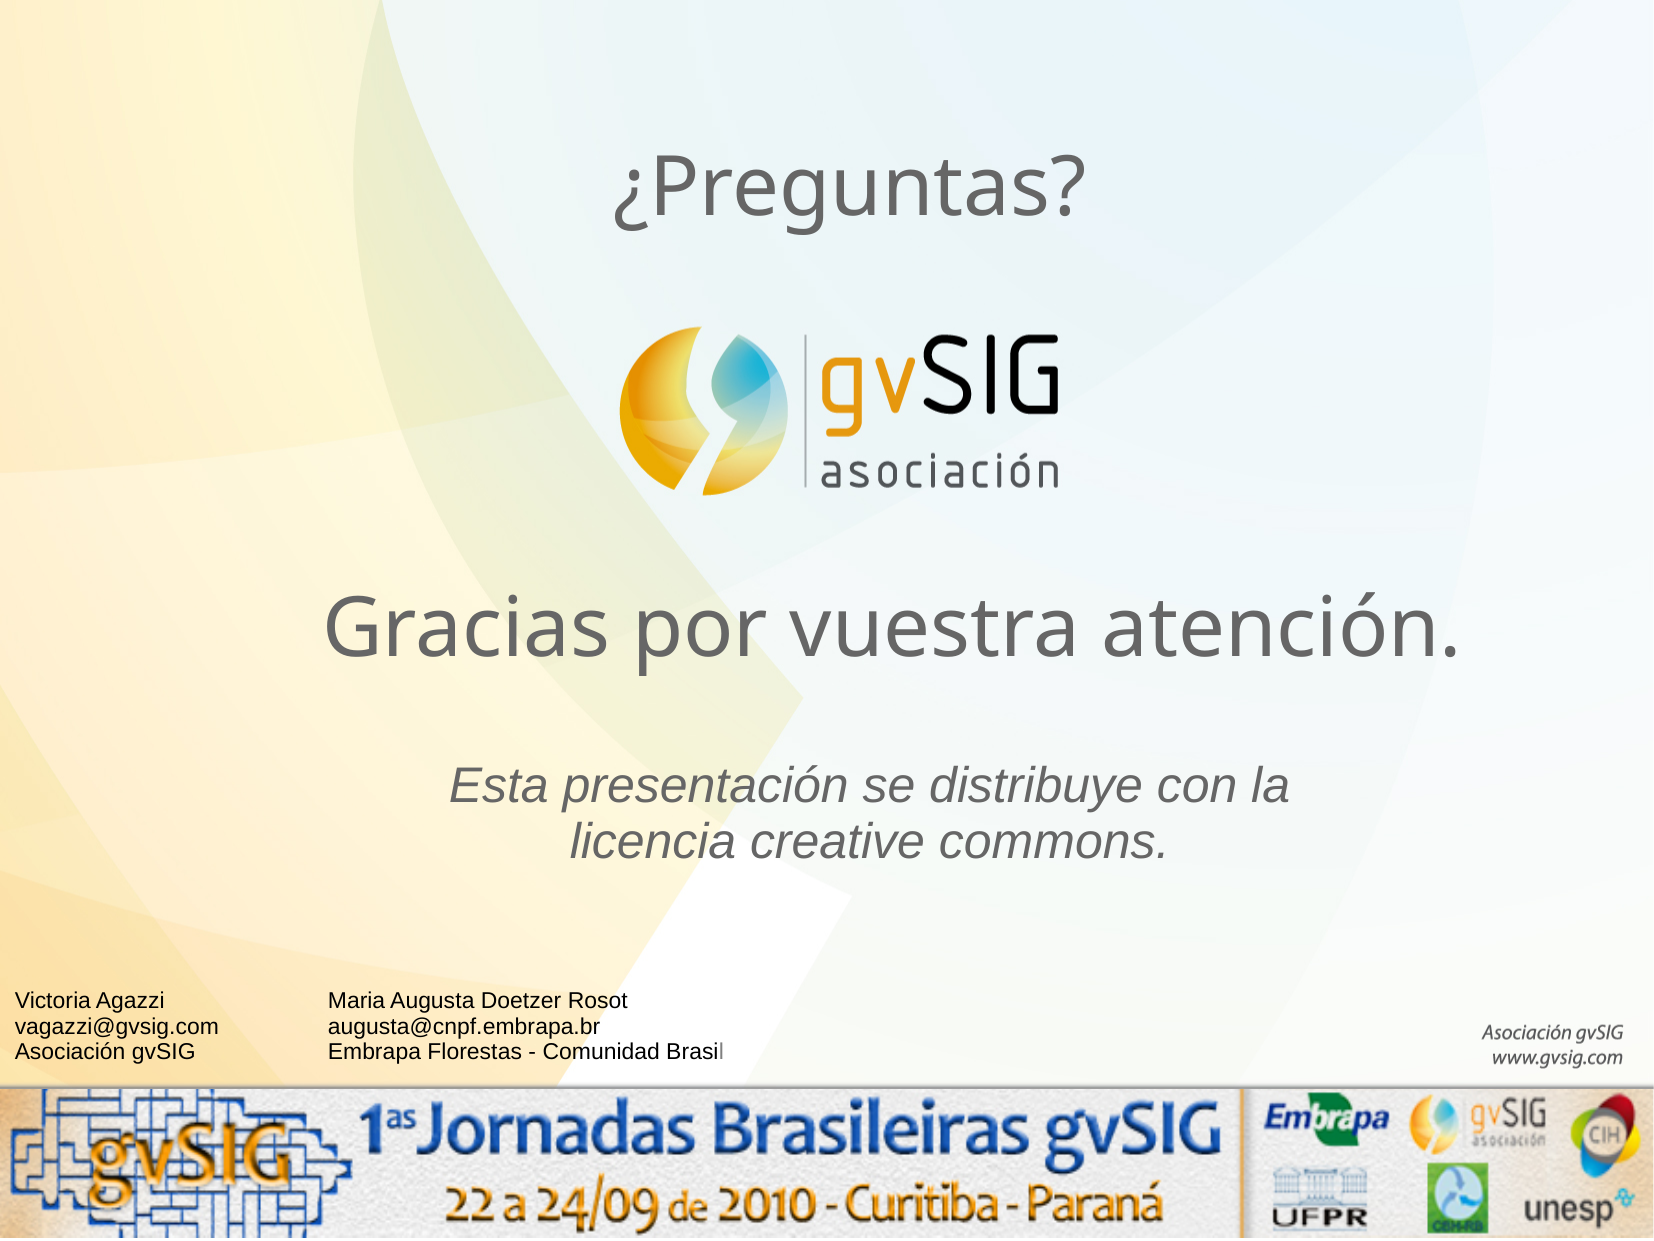

¿Preguntas?
# Gracias por vuestra atención.
Esta presentación se distribuye con la licencia creative commons.
Victoria Agazzi
vagazzi@gvsig.com
Asociación gvSIG
Maria Augusta Doetzer Rosot
augusta@cnpf.embrapa.br
Embrapa Florestas - Comunidad Brasil
Espacio para logotipos